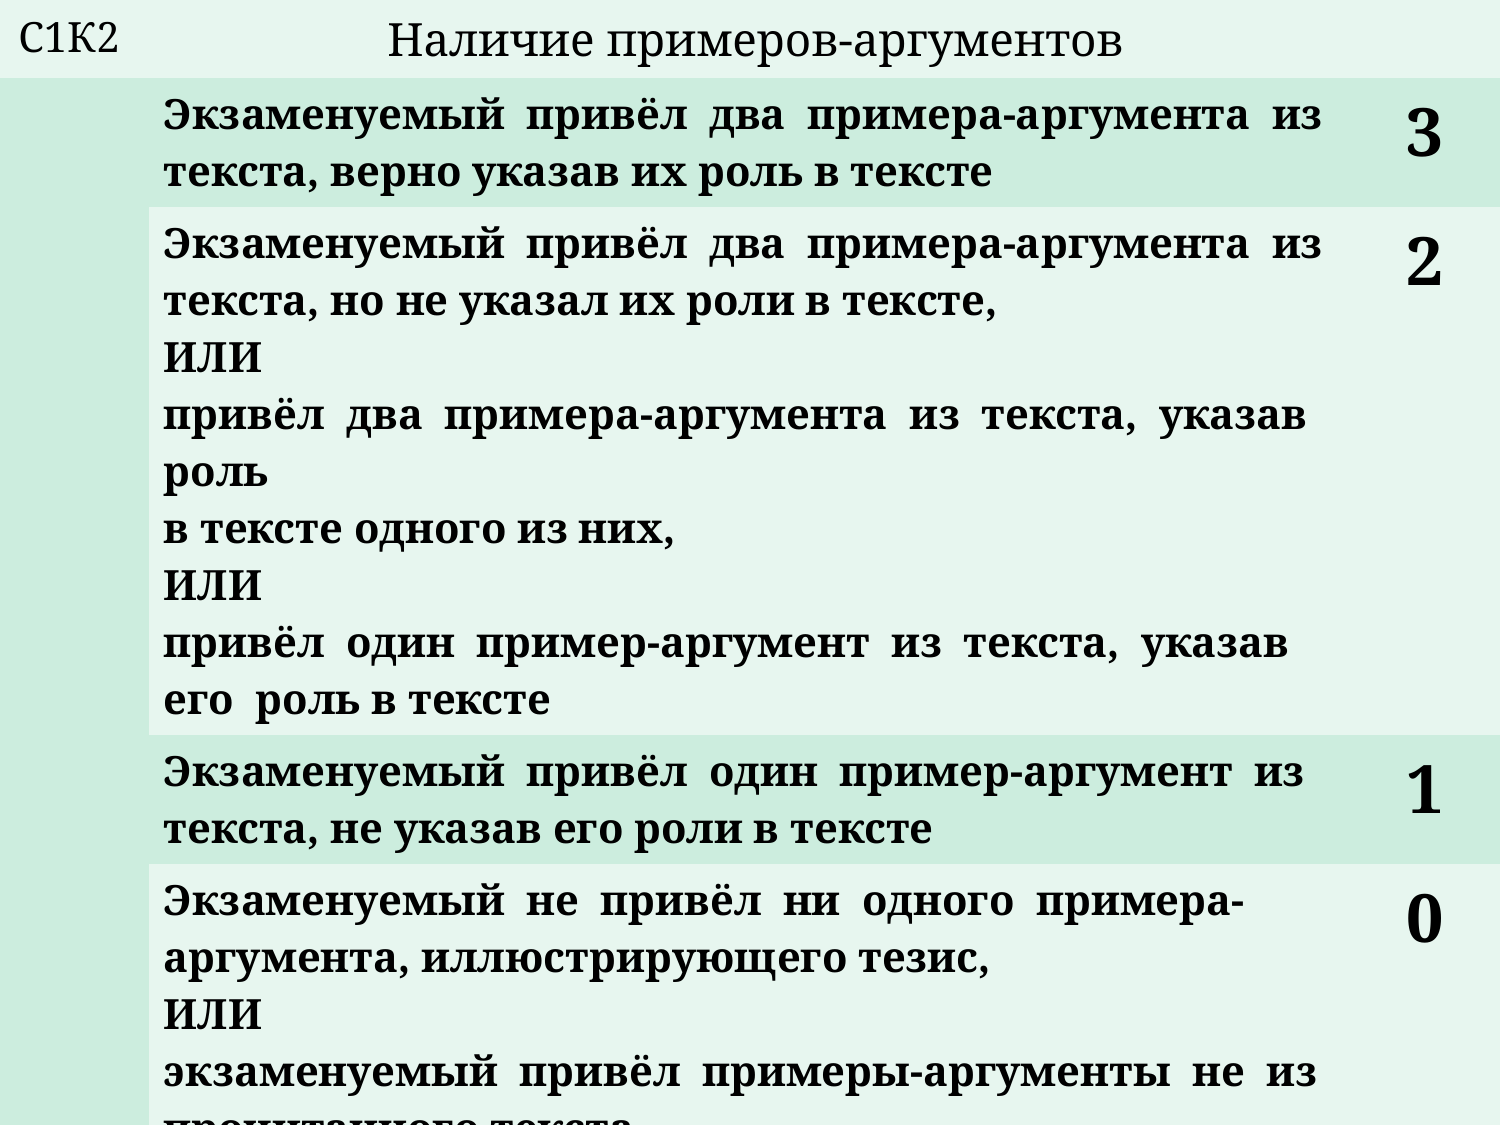

| С1К2 | Наличие примеров-аргументов | |
| --- | --- | --- |
| | Экзаменуемый привёл два примера-аргумента из текста, верно указав их роль в тексте | 3 |
| | Экзаменуемый привёл два примера-аргумента из текста, но не указал их роли в тексте, ИЛИ привёл два примера-аргумента из текста, указав роль в тексте одного из них, ИЛИ привёл один пример-аргумент из текста, указав его роль в тексте | 2 |
| | Экзаменуемый привёл один пример-аргумент из текста, не указав его роли в тексте | 1 |
| | Экзаменуемый не привёл ни одного примера-аргумента, иллюстрирующего тезис, ИЛИ экзаменуемый привёл примеры-аргументы не из прочитанного текста | 0 |